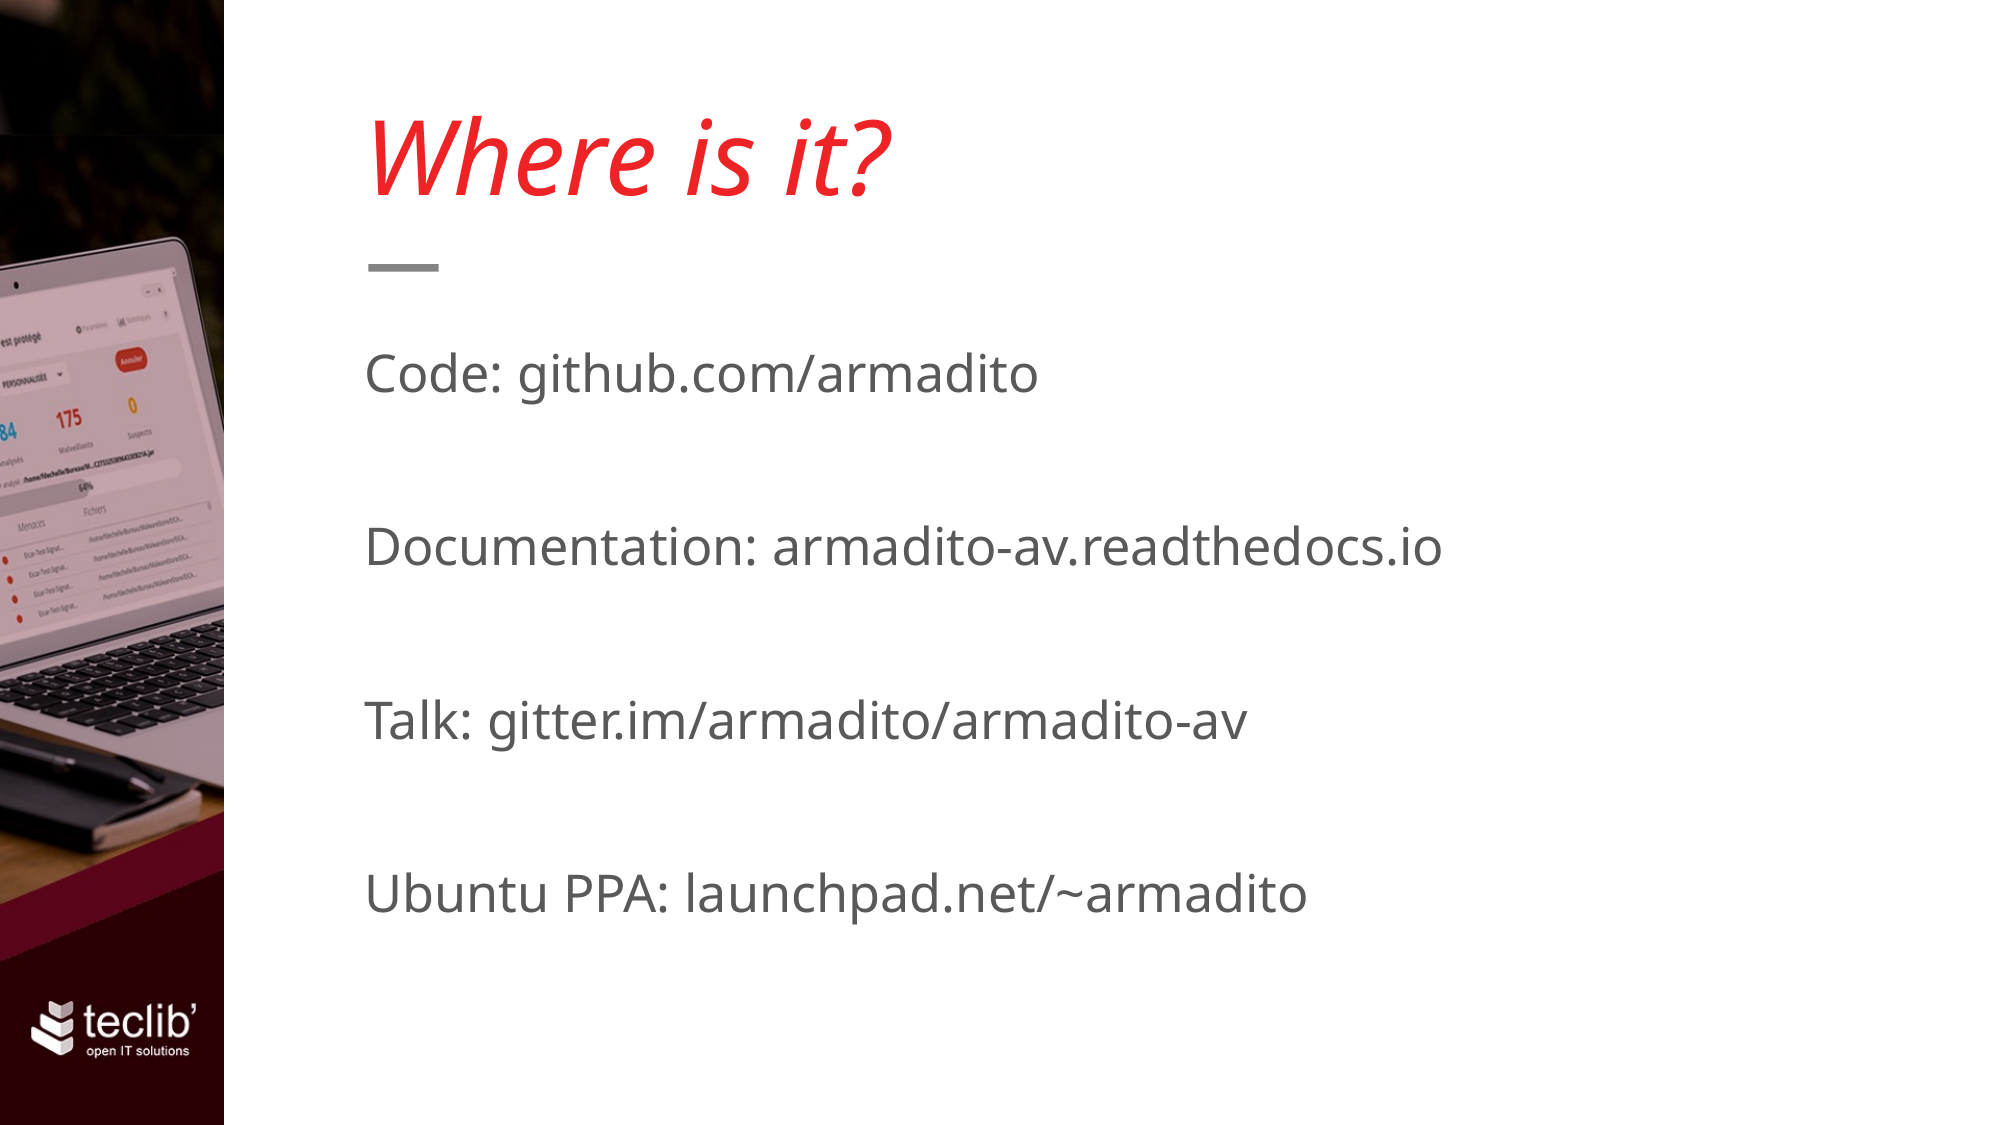

# Where is it?
Code: github.com/armadito
Documentation: armadito-av.readthedocs.io
Talk: gitter.im/armadito/armadito-av
Ubuntu PPA: launchpad.net/~armadito